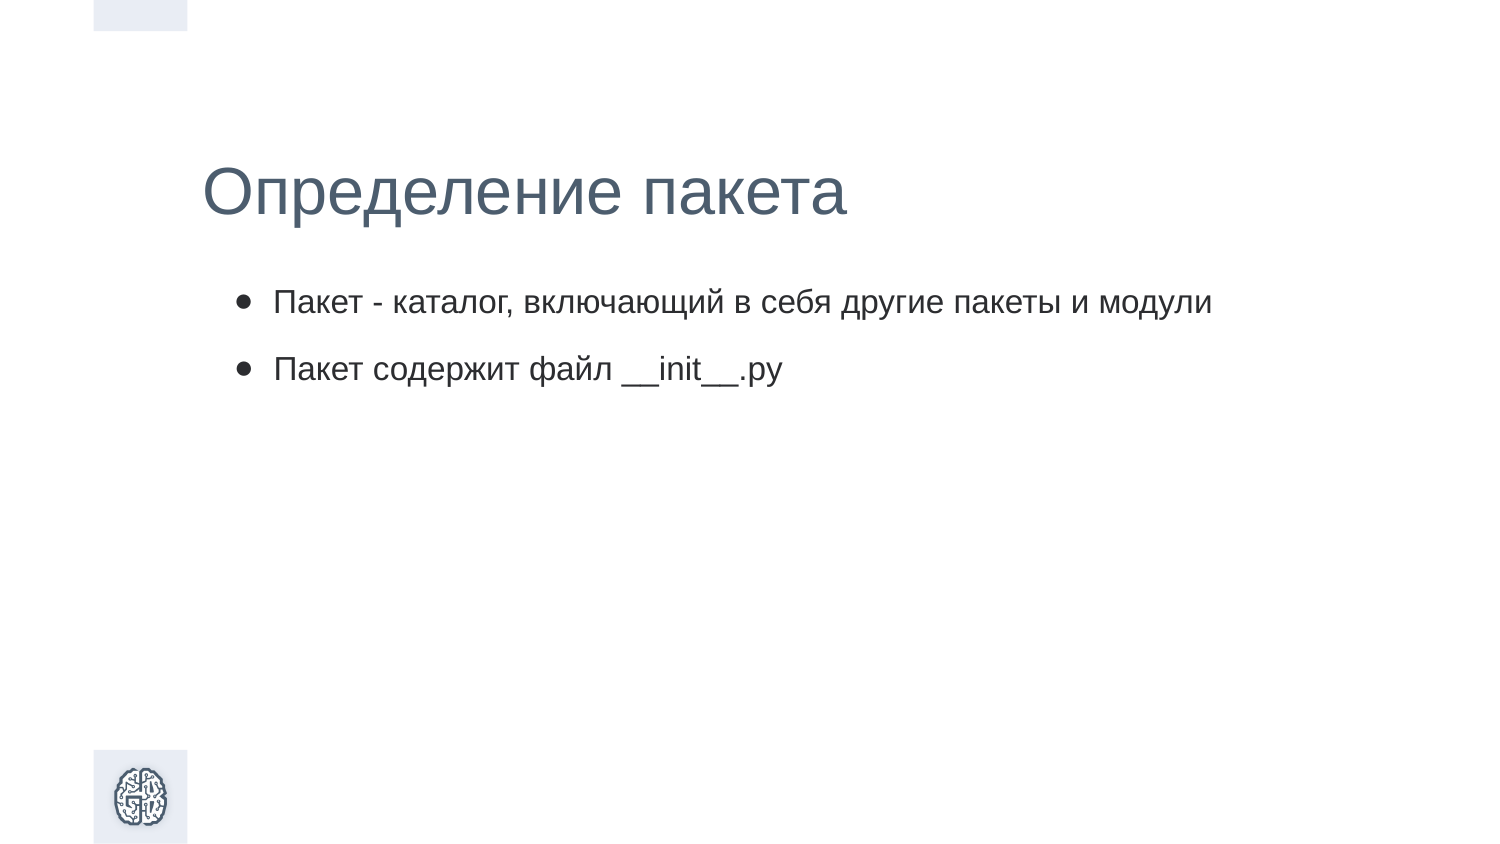

Определение пакета
Пакет - каталог, включающий в себя другие пакеты и модули
Пакет содержит файл __init__.py